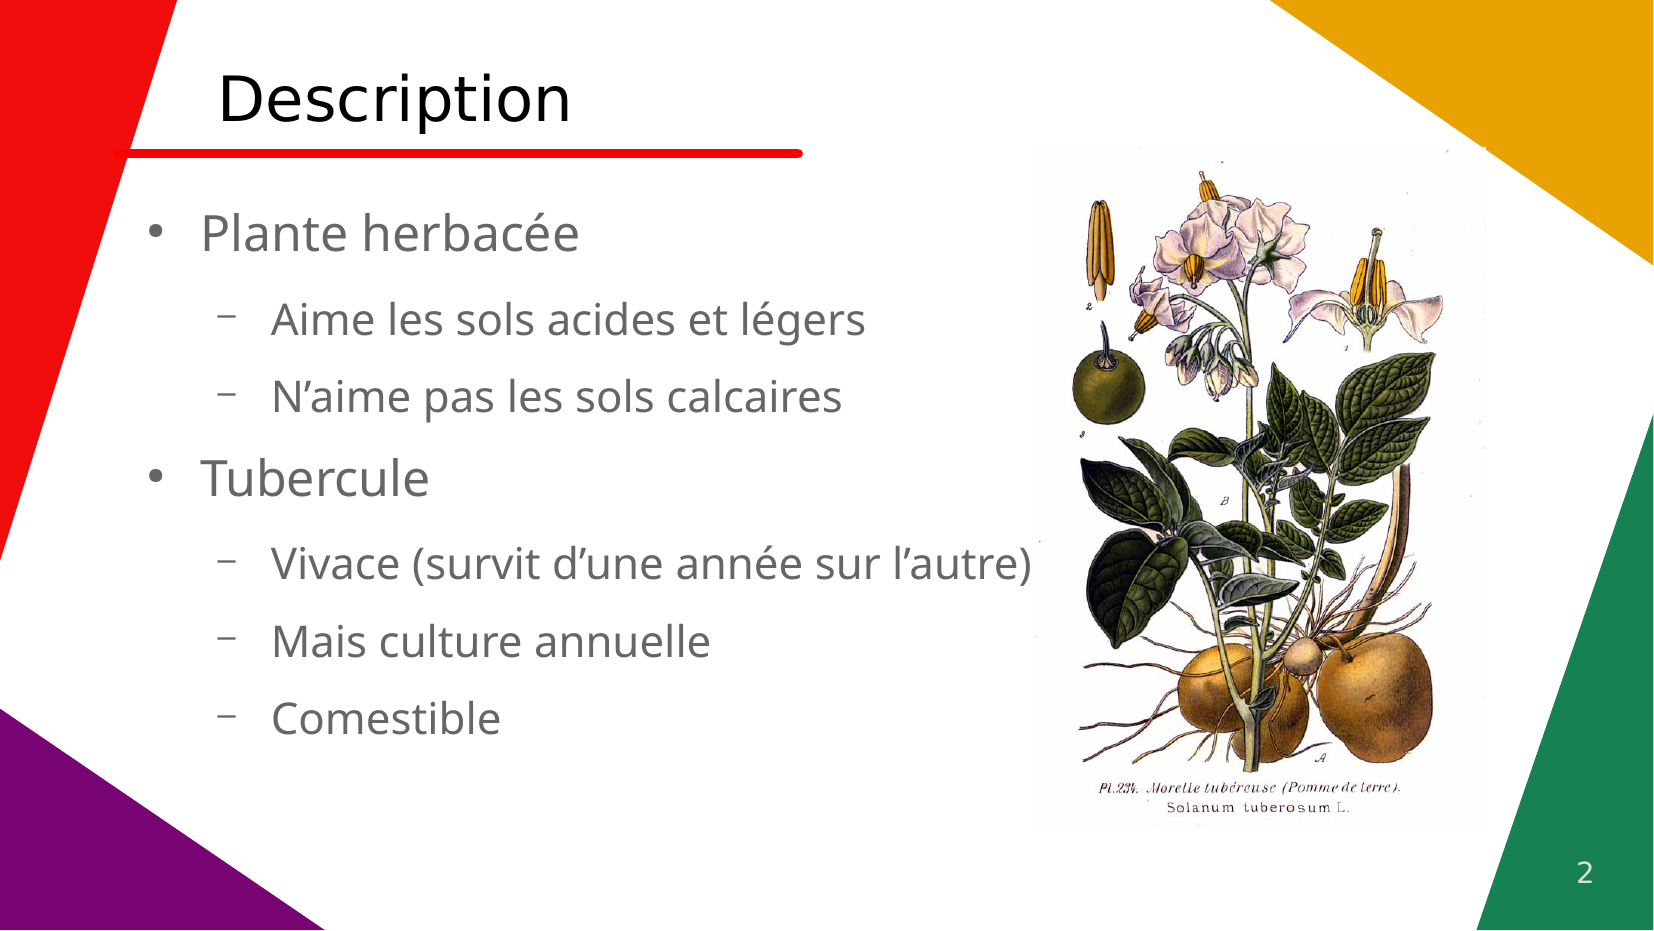

# Description
Plante herbacée
Aime les sols acides et légers
N’aime pas les sols calcaires
Tubercule
Vivace (survit d’une année sur l’autre)
Mais culture annuelle
Comestible
2